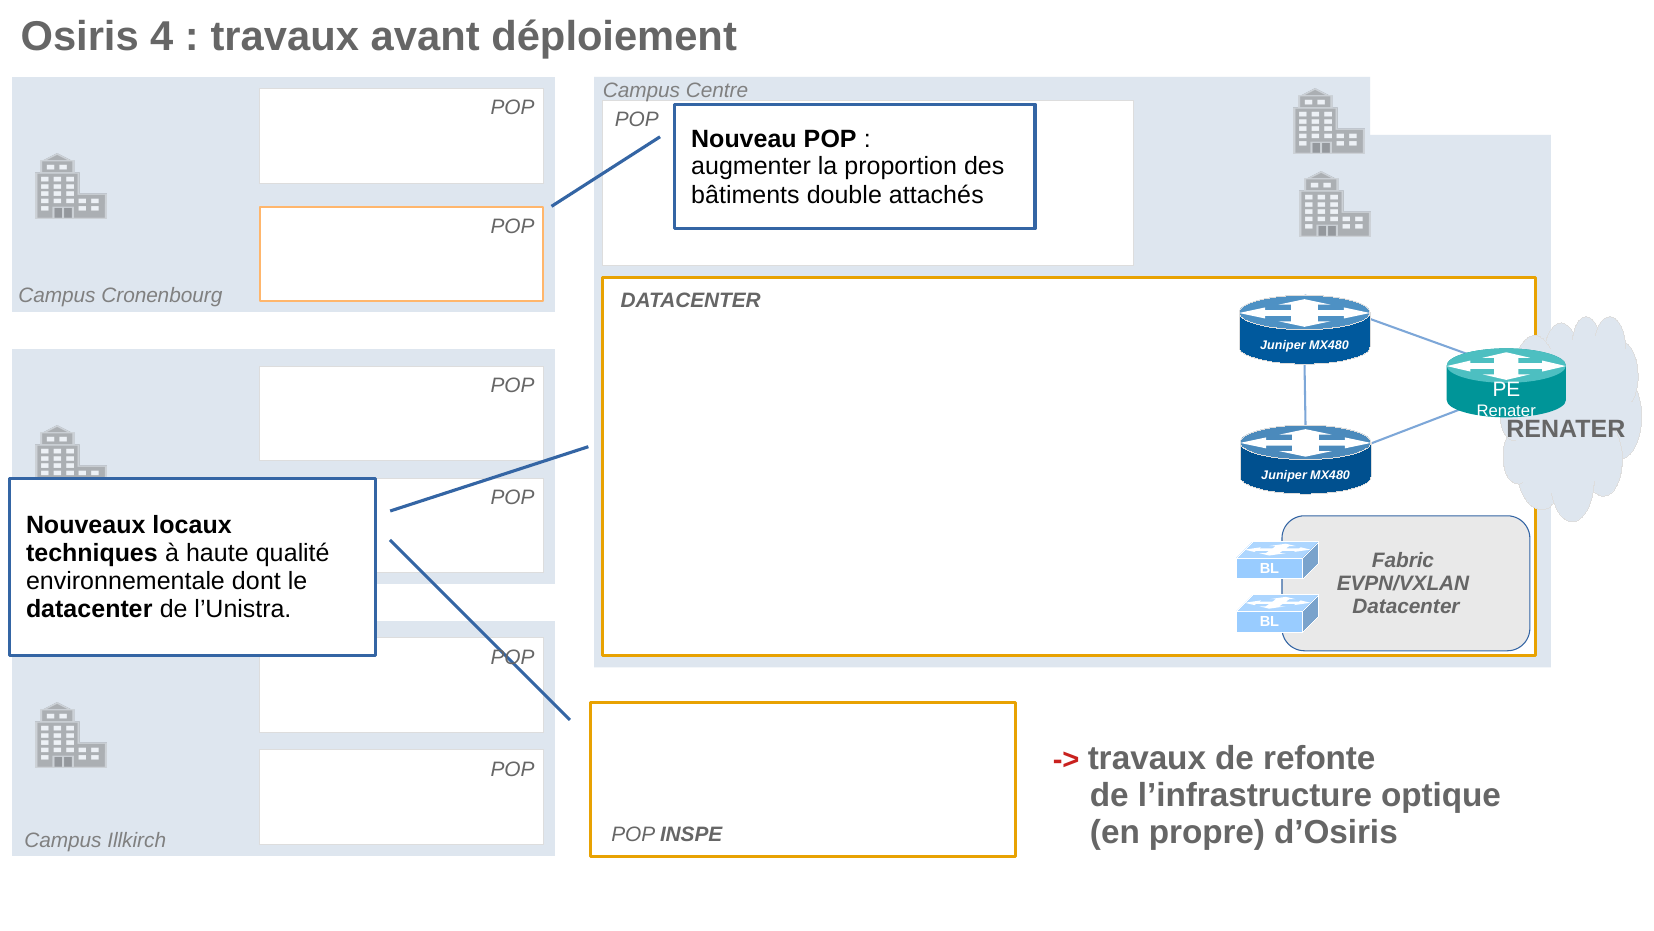

Osiris 4 : travaux avant déploiement
Campus Centre
POP
POP
Nouveau POP :
augmenter la proportion des bâtiments double attachés
POP
Campus Cronenbourg
Nouveaux locaux techniques à haute qualité environnementale dont le datacenter de l’Unistra.
DATACENTER
POP INSPE
Juniper MX480
PE
Renater
Juniper MX480
RENATER
POP
POP
Fabric
EVPN/VXLAN
Datacenter
BL
BL
Campus Médecine
POP
-> travaux de refonte
 de l’infrastructure optique
 (en propre) d’Osiris
POP
Campus Illkirch